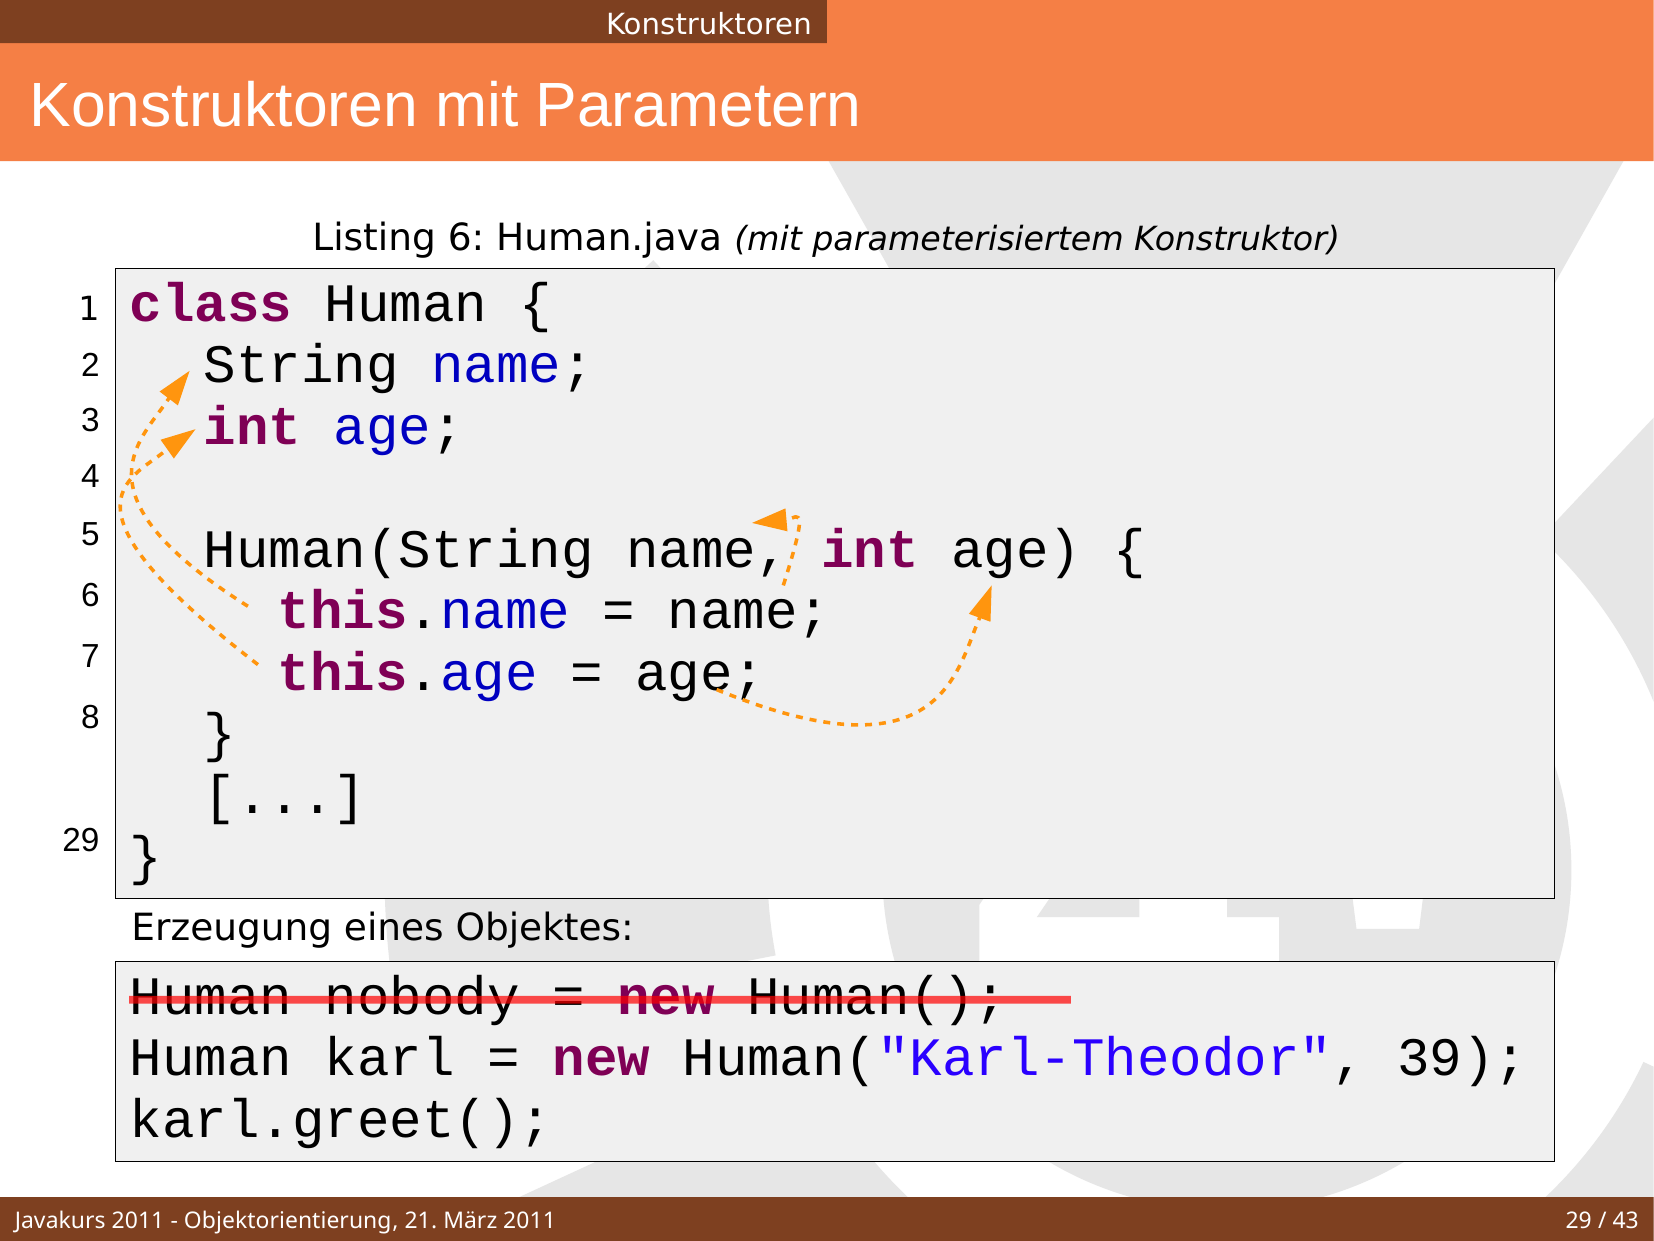

Konstruktoren
# Konstruktoren mit Parametern
Listing 6: Human.java (mit parameterisiertem Konstruktor)
class Human {
	String name;
	int age;
	Human(String name, int age) {
		this.name = name;
		this.age = age;
	}
	[...]
}
| 1 |
| --- |
| 2 |
| 3 |
| 4 |
| 5 |
| 6 |
| 7 |
| 8 |
| |
| 29 |
Erzeugung eines Objektes:
Human nobody = new Human();
Human karl = new Human("Karl-Theodor", 39);
karl.greet();